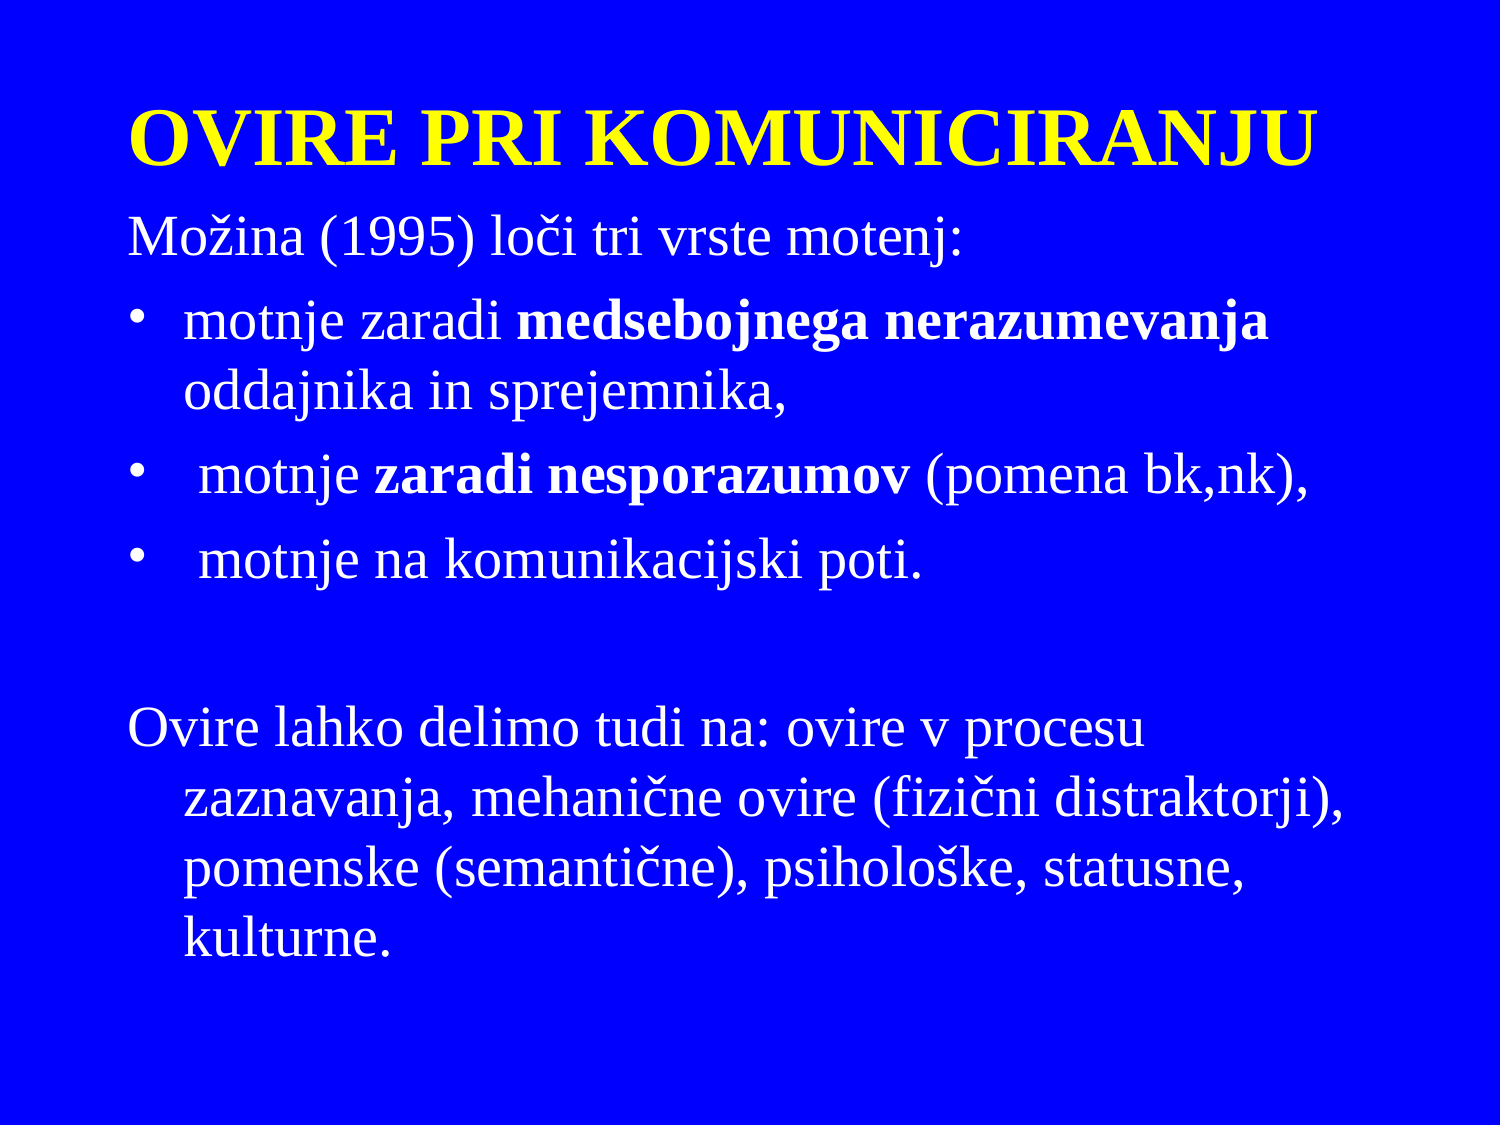

# OVIRE PRI KOMUNICIRANJU
Možina (1995) loči tri vrste motenj:
motnje zaradi medsebojnega nerazumevanja oddajnika in sprejemnika,
 motnje zaradi nesporazumov (pomena bk,nk),
 motnje na komunikacijski poti.
Ovire lahko delimo tudi na: ovire v procesu zaznavanja, mehanične ovire (fizični distraktorji), pomenske (semantične), psihološke, statusne, kulturne.